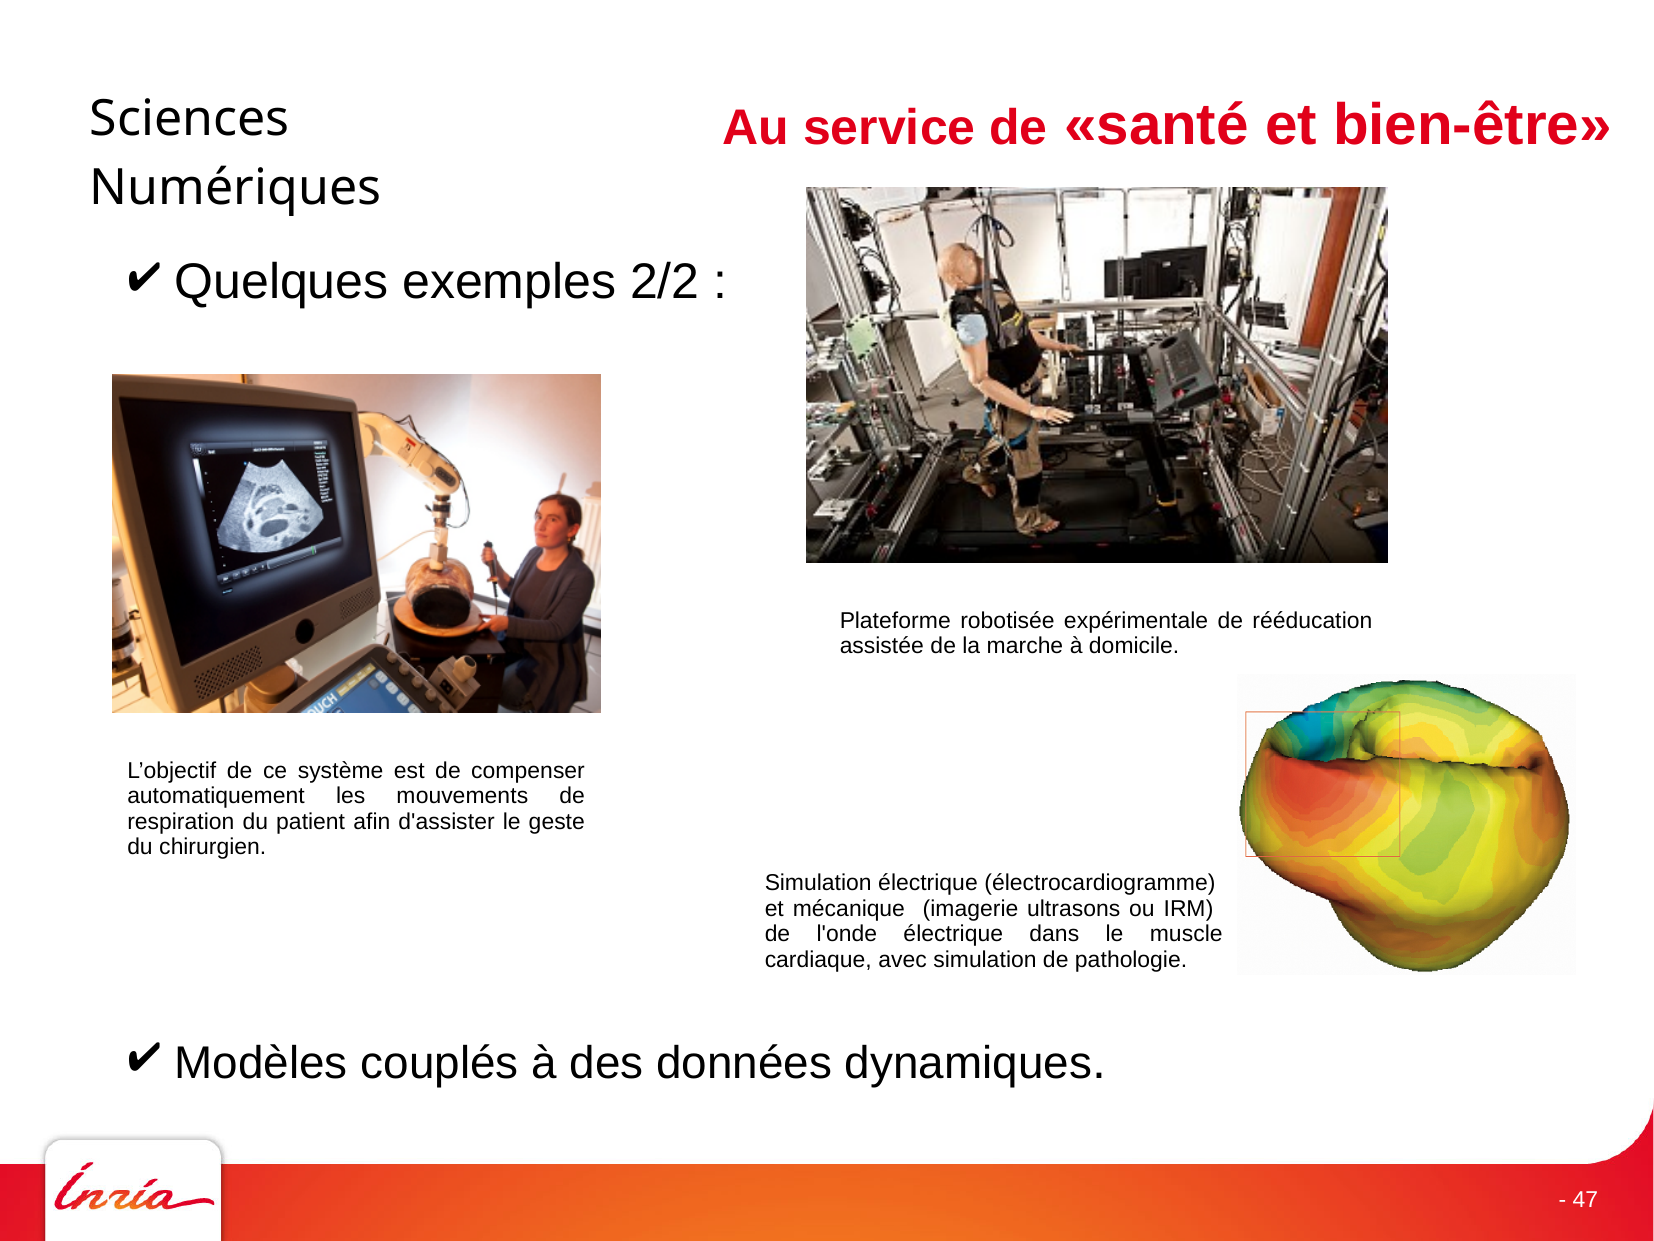

# Au service de «santé et bien-être»
Sciences Numériques
 Quelques exemples 2/2 :
 Modèles couplés à des données dynamiques.
Plateforme robotisée expérimentale de rééducation assistée de la marche à domicile.
L’objectif de ce système est de compenser automatiquement les mouvements de respiration du patient afin d'assister le geste du chirurgien.
Simulation électrique (électrocardiogramme) et mécanique (imagerie ultrasons ou IRM) de l'onde électrique dans le muscle cardiaque, avec simulation de pathologie.